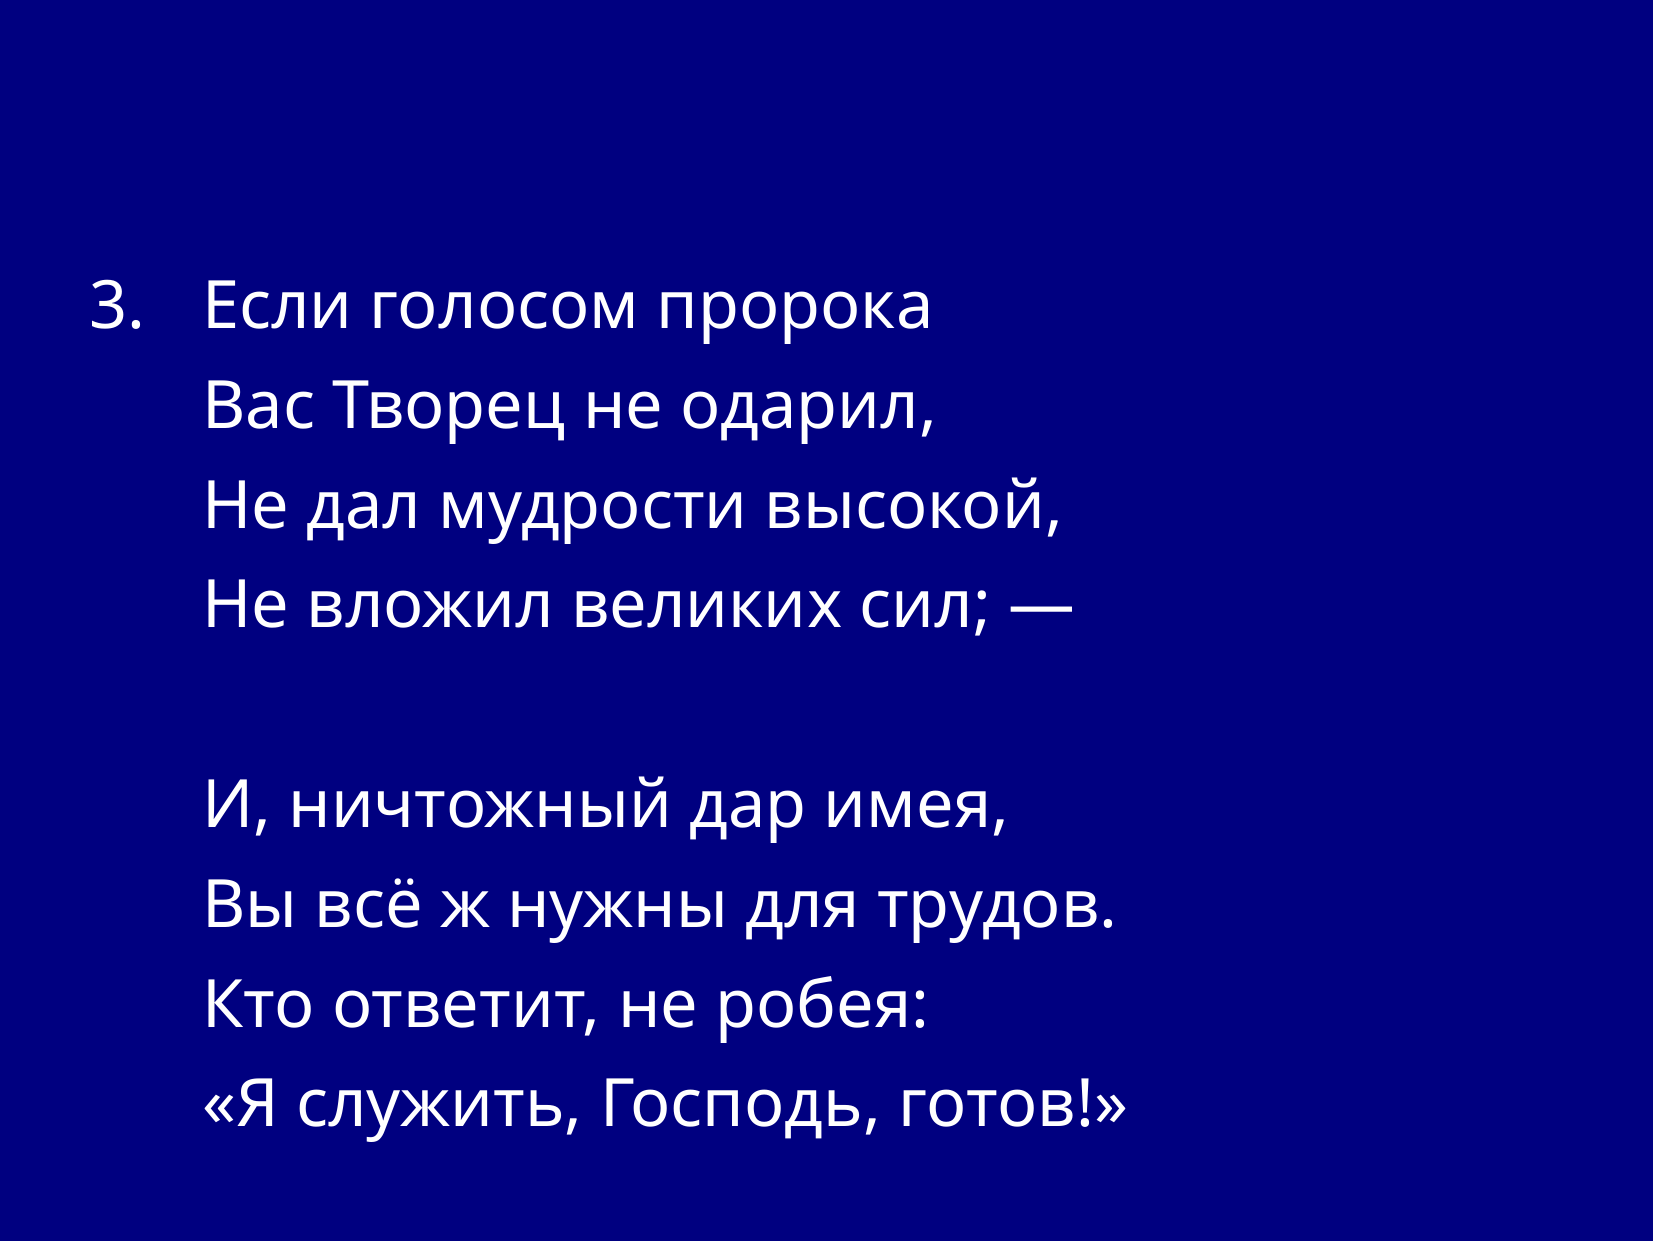

3.	Если голосом пророка
	Вас Творец не одарил,
	Не дал мудрости высокой,
	Не вложил великих сил; —
	И, ничтожный дар имея,
	Вы всё ж нужны для трудов.
	Кто ответит, не робея:
	«Я служить, Господь, готов!»